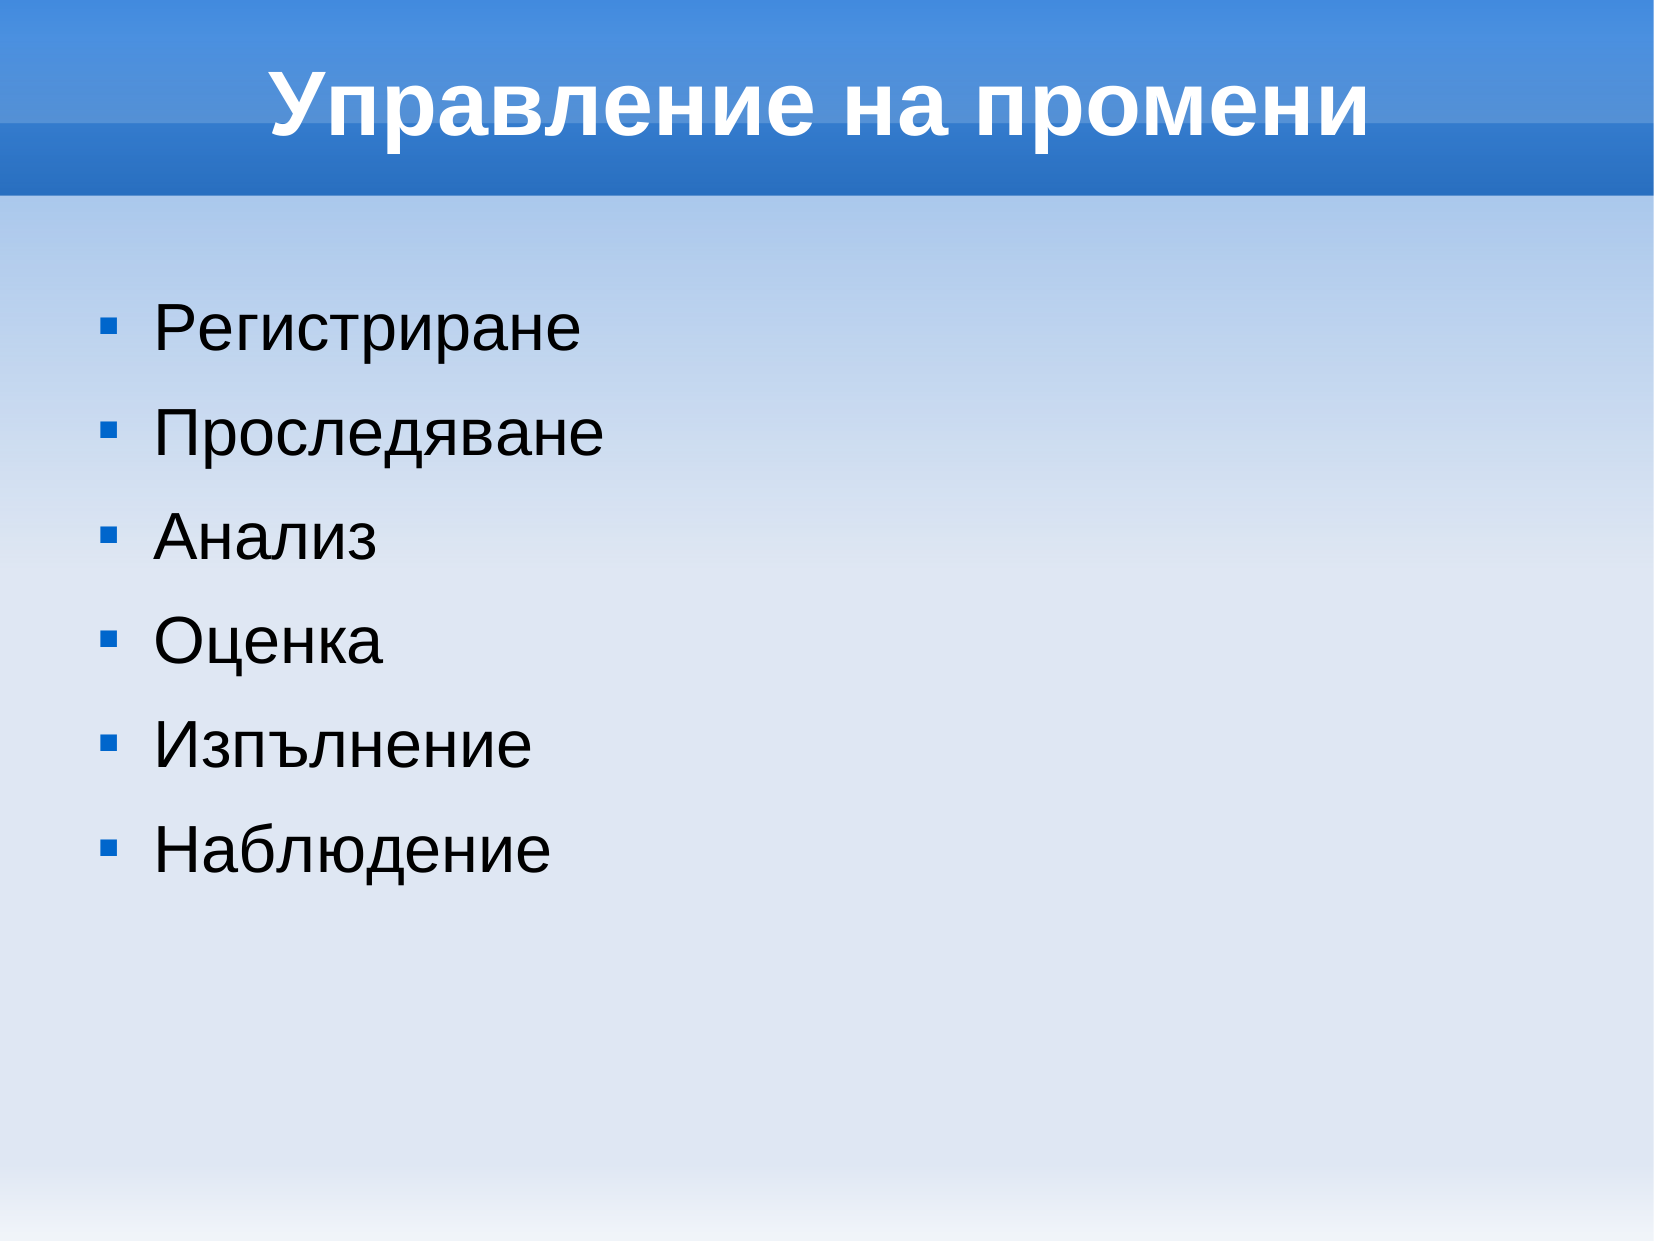

# Управление на промени
Регистриране
Проследяване
Анализ
Оценка
Изпълнение
Наблюдение